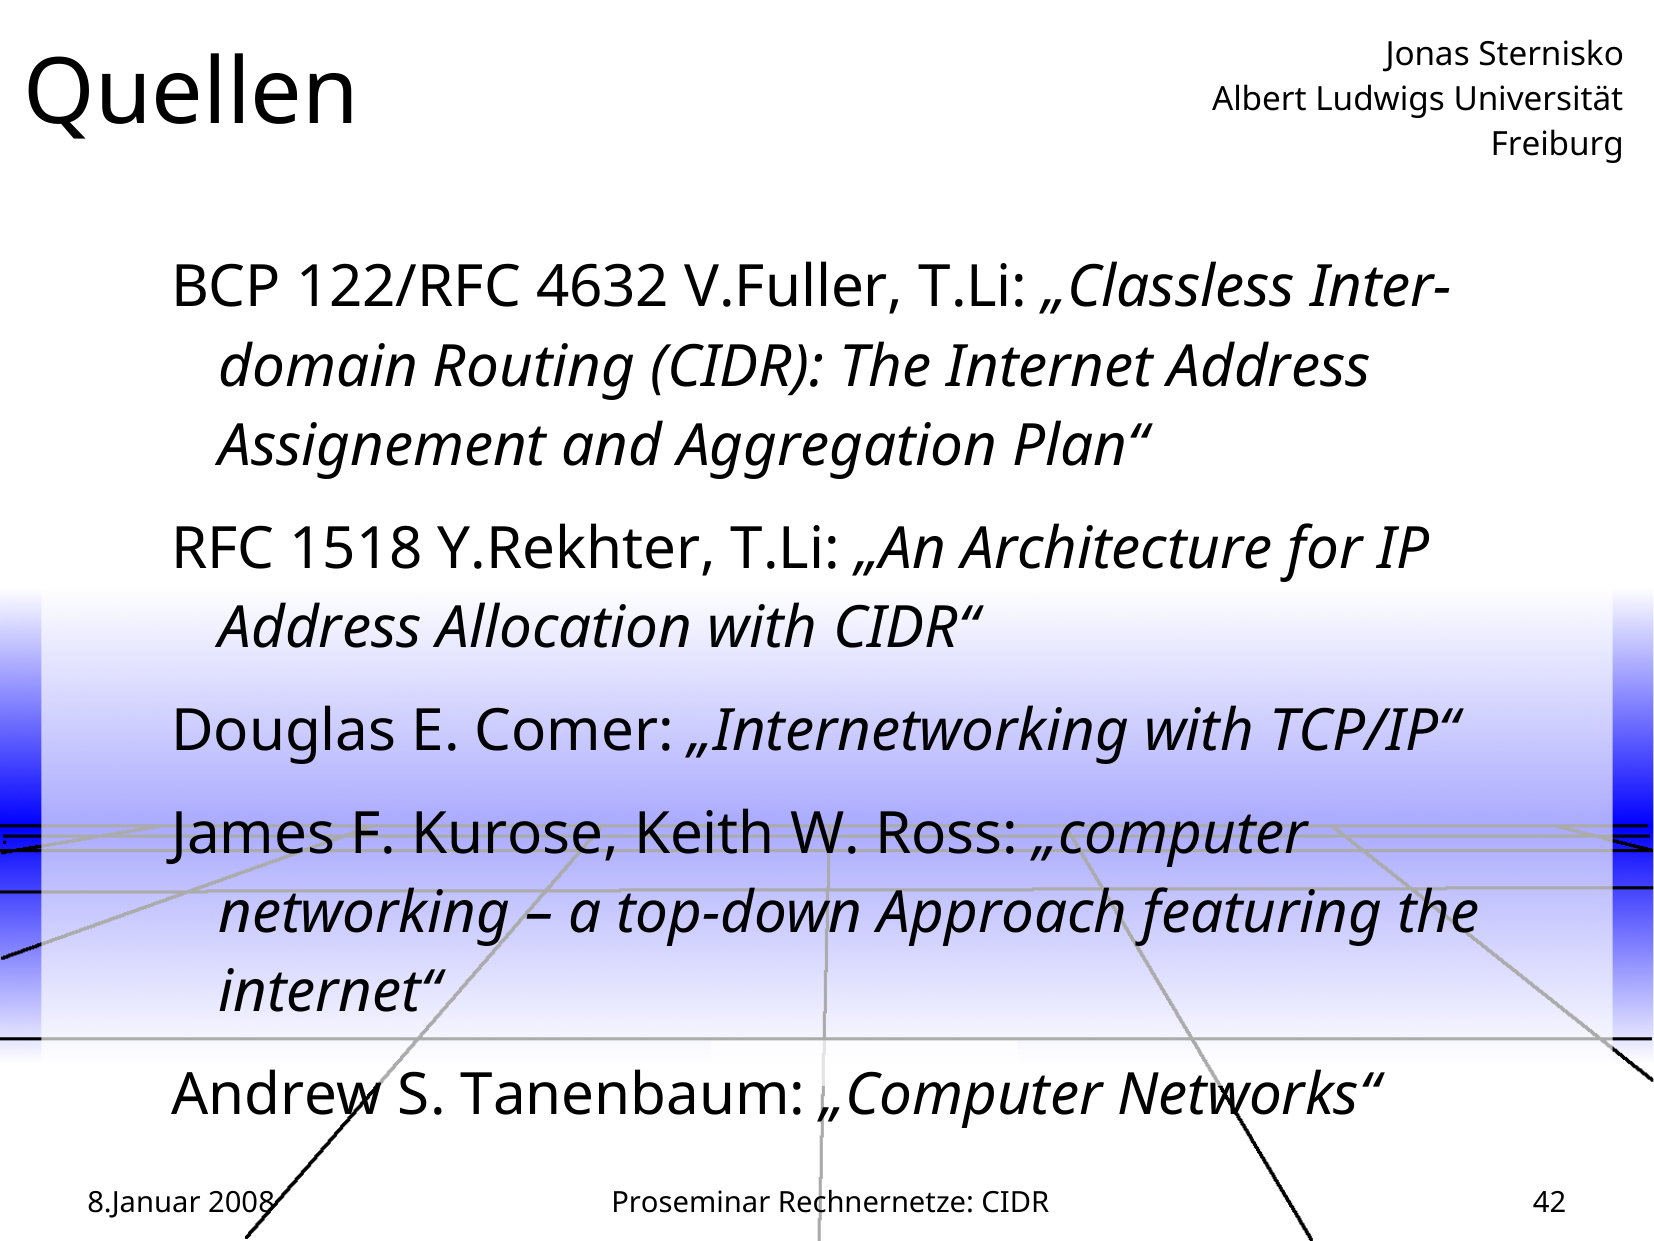

# Quellen
BCP 122/RFC 4632 V.Fuller, T.Li: „Classless Inter-domain Routing (CIDR): The Internet Address Assignement and Aggregation Plan“
RFC 1518 Y.Rekhter, T.Li: „An Architecture for IP Address Allocation with CIDR“
Douglas E. Comer: „Internetworking with TCP/IP“
James F. Kurose, Keith W. Ross: „computer networking – a top-down Approach featuring the internet“
Andrew S. Tanenbaum: „Computer Networks“
8.Januar 2008
Proseminar Rechnernetze: CIDR
42